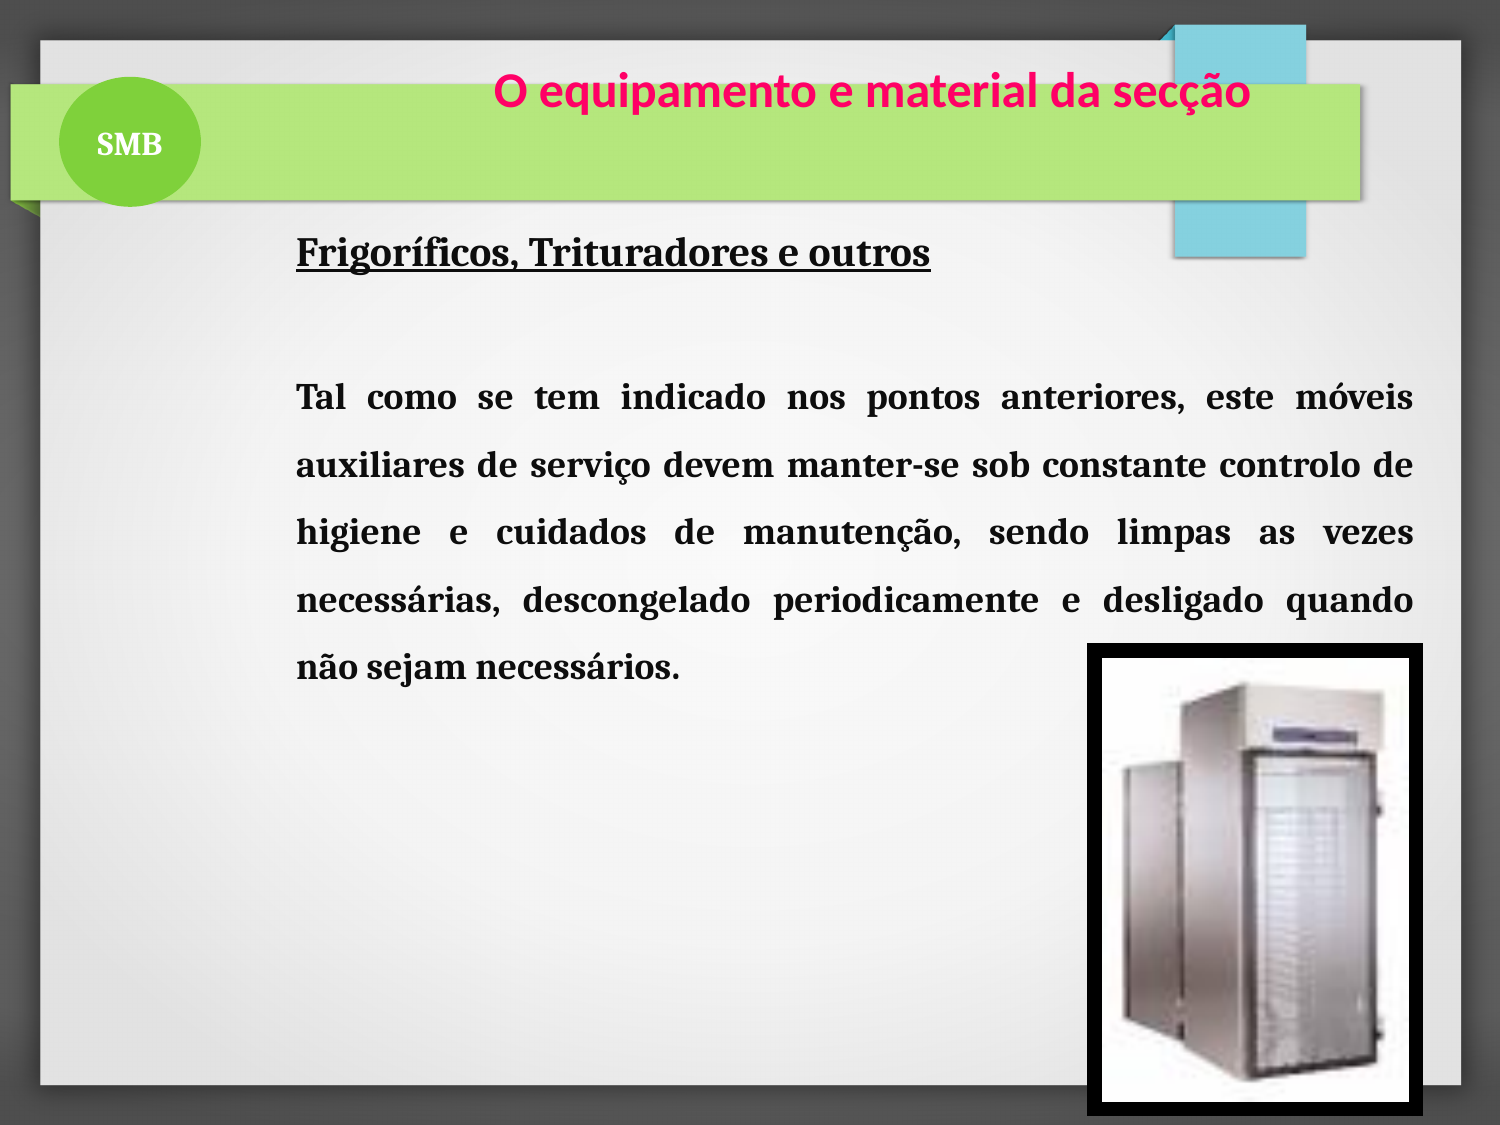

O equipamento e material da secção
SMB
Frigoríficos, Trituradores e outros
Tal como se tem indicado nos pontos anteriores, este móveis auxiliares de serviço devem manter-se sob constante controlo de higiene e cuidados de manutenção, sendo limpas as vezes necessárias, descongelado periodicamente e desligado quando não sejam necessários.